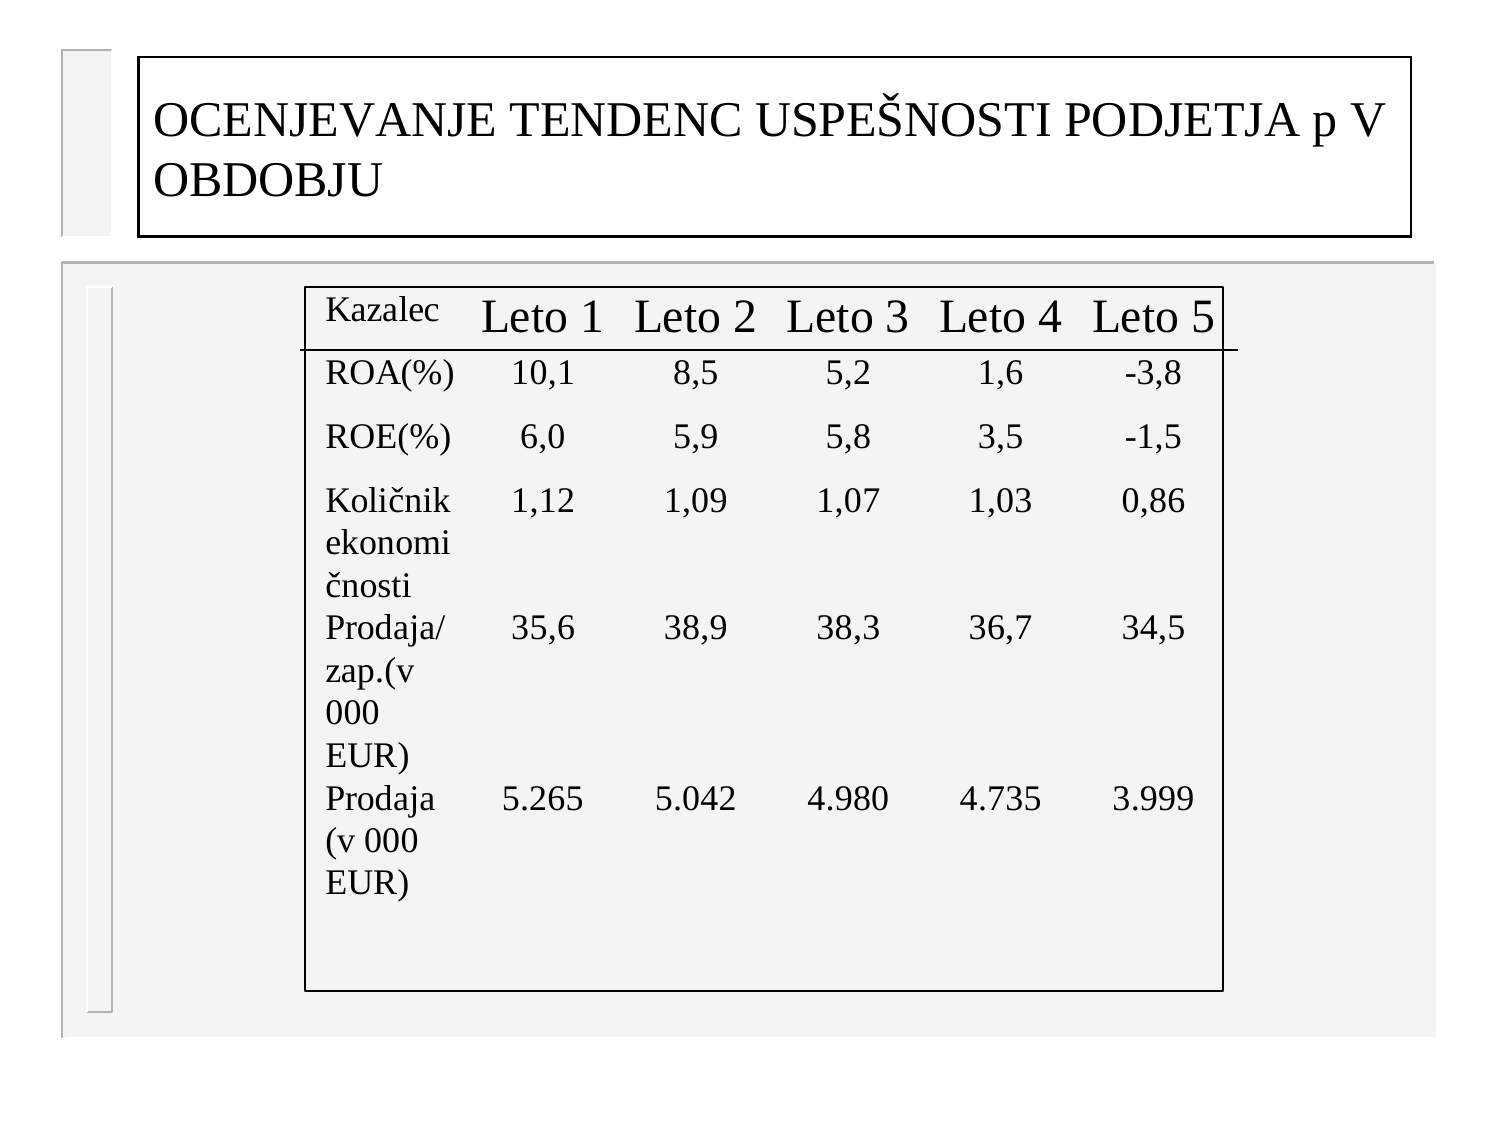

# OCENJEVANJE TENDENC USPEŠNOSTI PODJETJA p V OBDOBJU